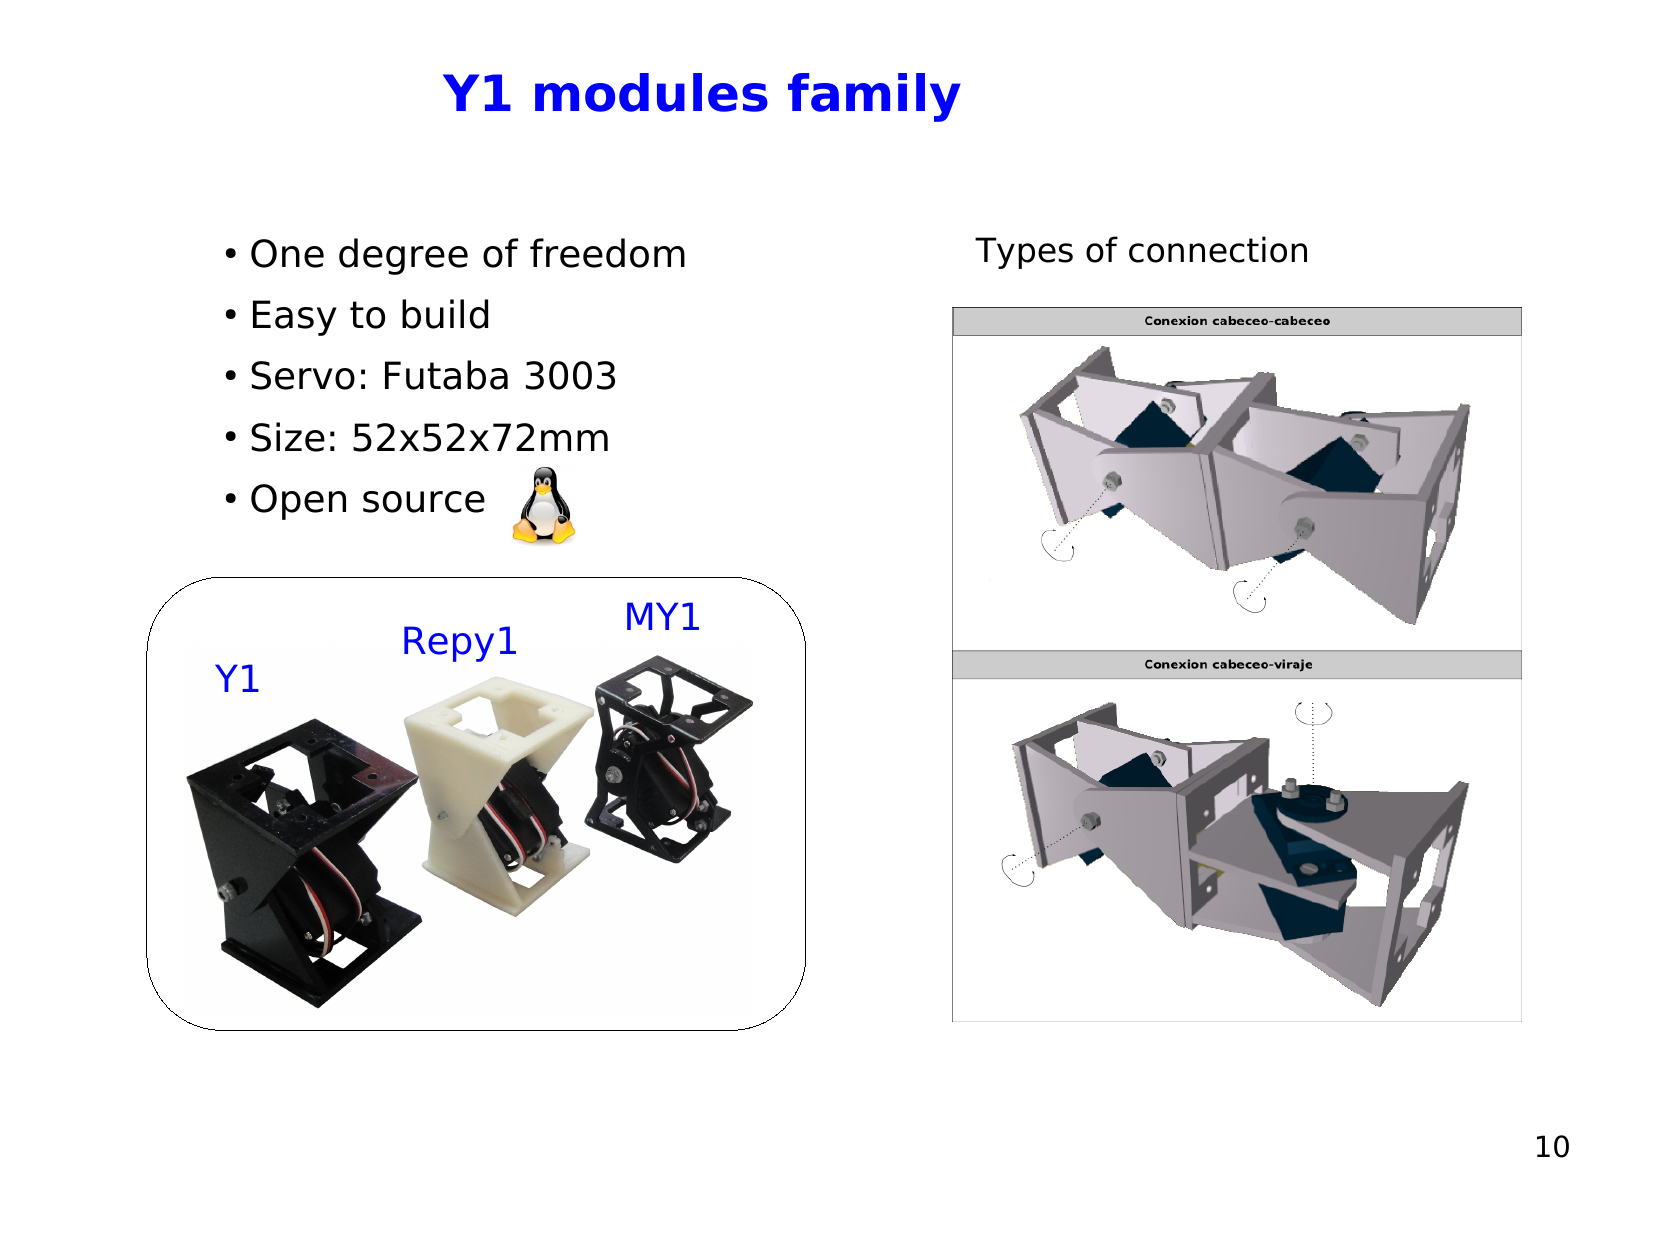

Y1 modules family
Types of connection
 One degree of freedom
 Easy to build
 Servo: Futaba 3003
 Size: 52x52x72mm
 Open source
MY1
Repy1
Y1
10